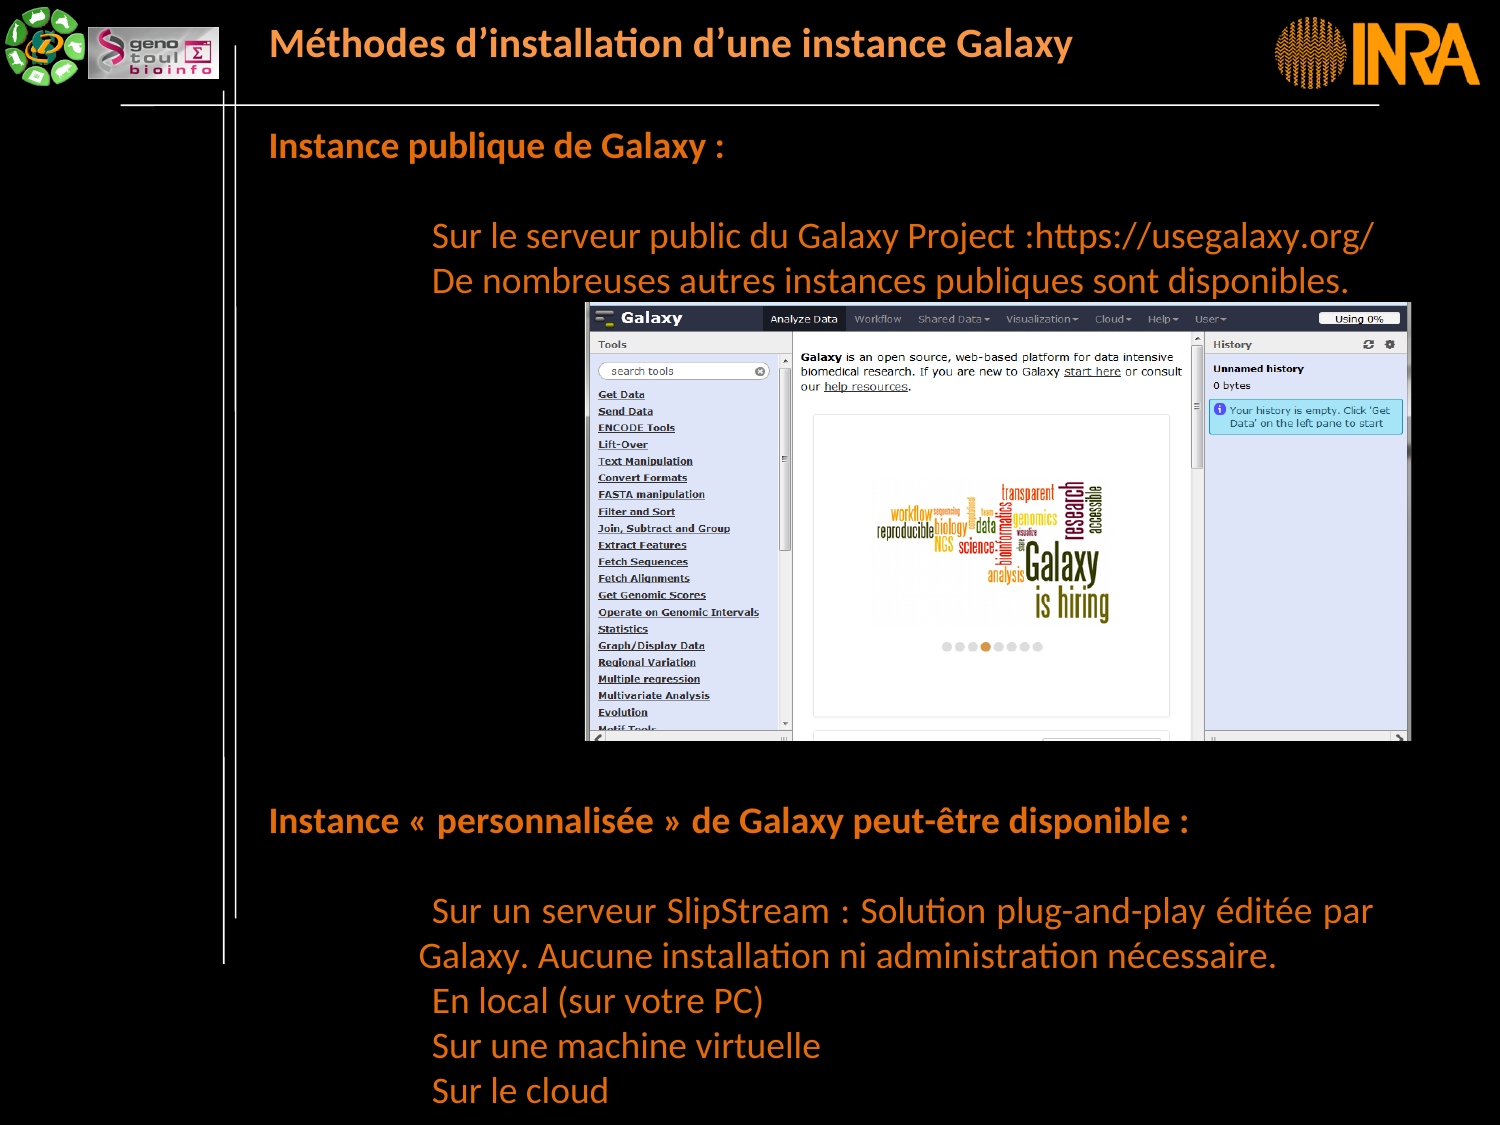

Méthodes d’installation d’une instance Galaxy
Instance publique de Galaxy :
Sur le serveur public du Galaxy Project :https://usegalaxy.org/
De nombreuses autres instances publiques sont disponibles.
Instance « personnalisée » de Galaxy peut-être disponible :
Sur un serveur SlipStream : Solution plug-and-play éditée par Galaxy. Aucune installation ni administration nécessaire.
En local (sur votre PC)
Sur une machine virtuelle
Sur le cloud